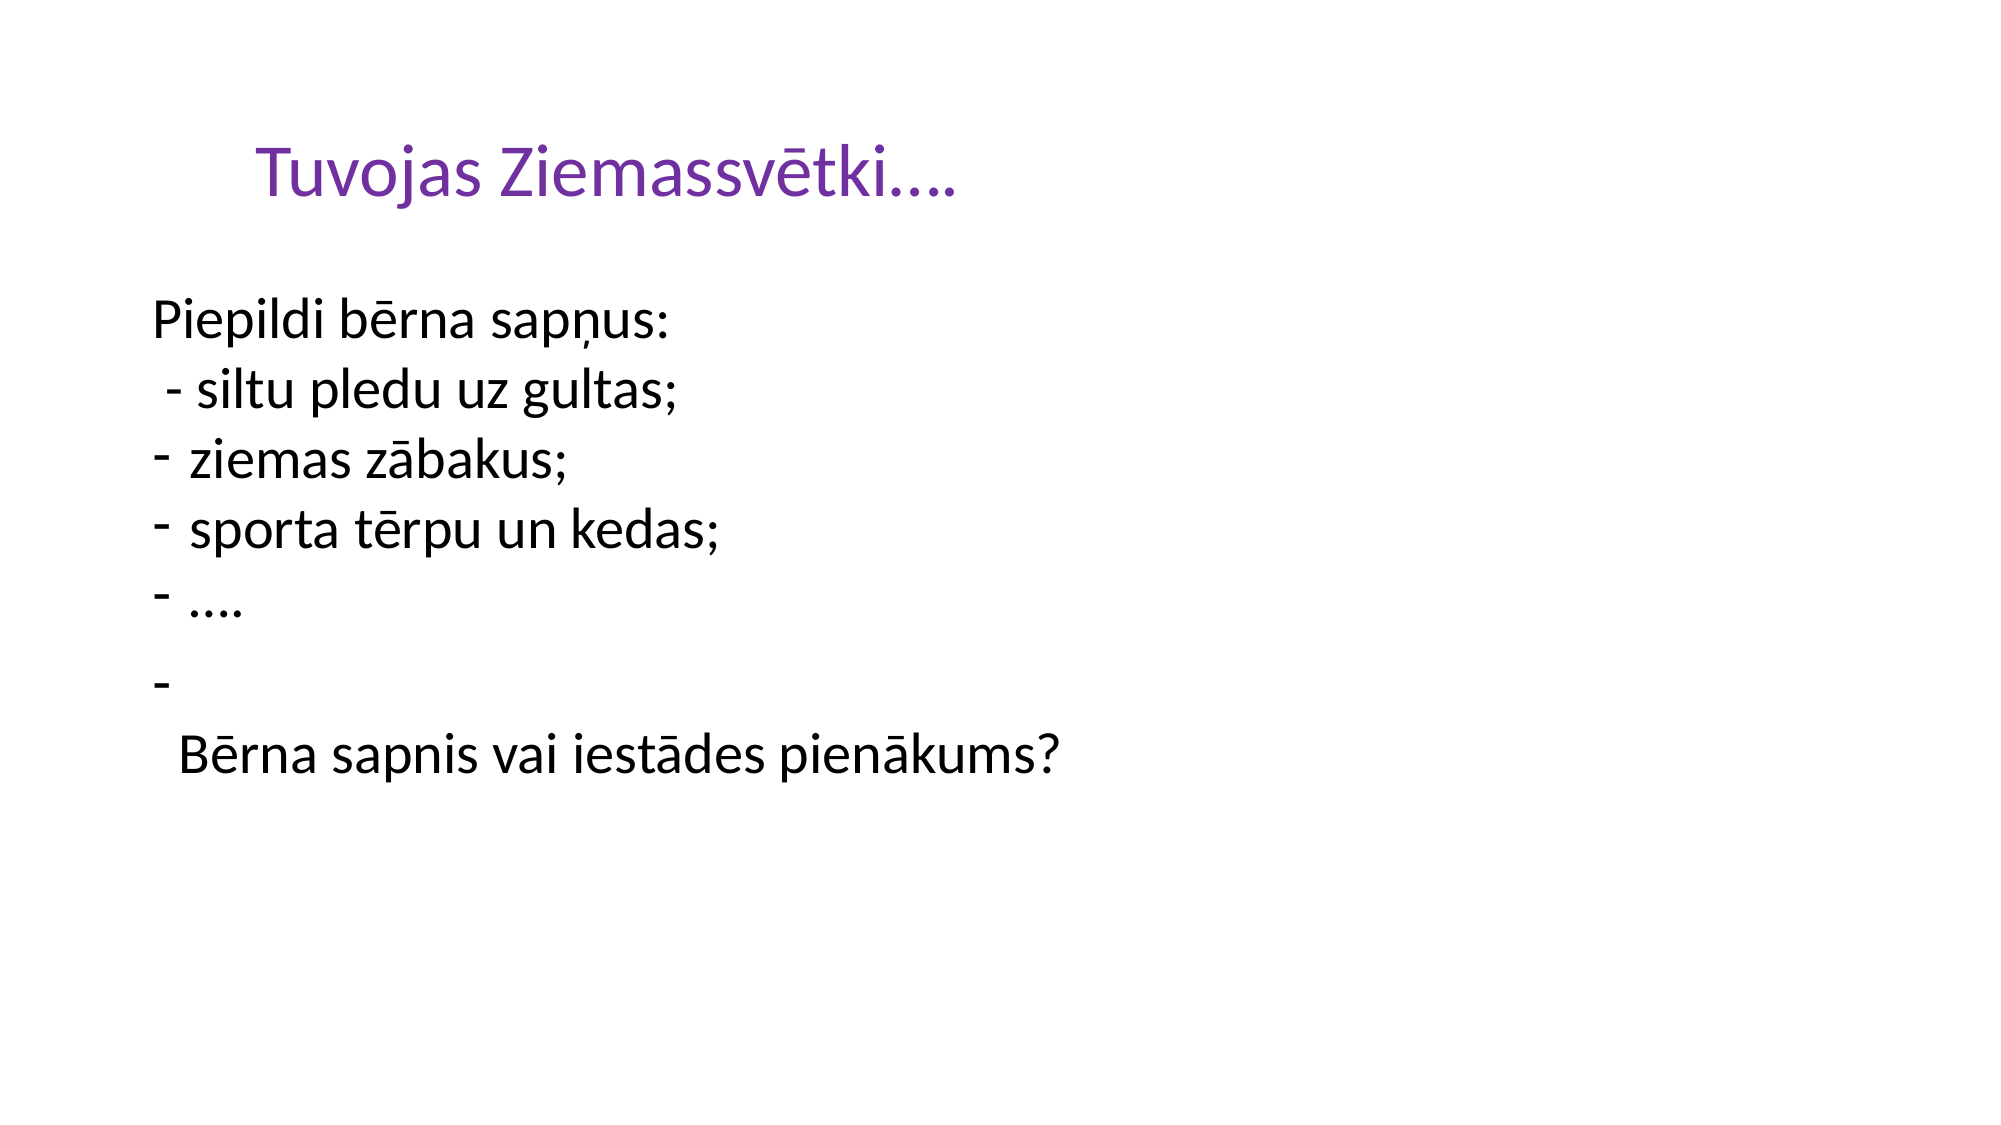

# Tuvojas Ziemassvētki….
Piepildi bērna sapņus:
 - siltu pledu uz gultas;
ziemas zābakus;
sporta tērpu un kedas;
….
 Bērna sapnis vai iestādes pienākums?